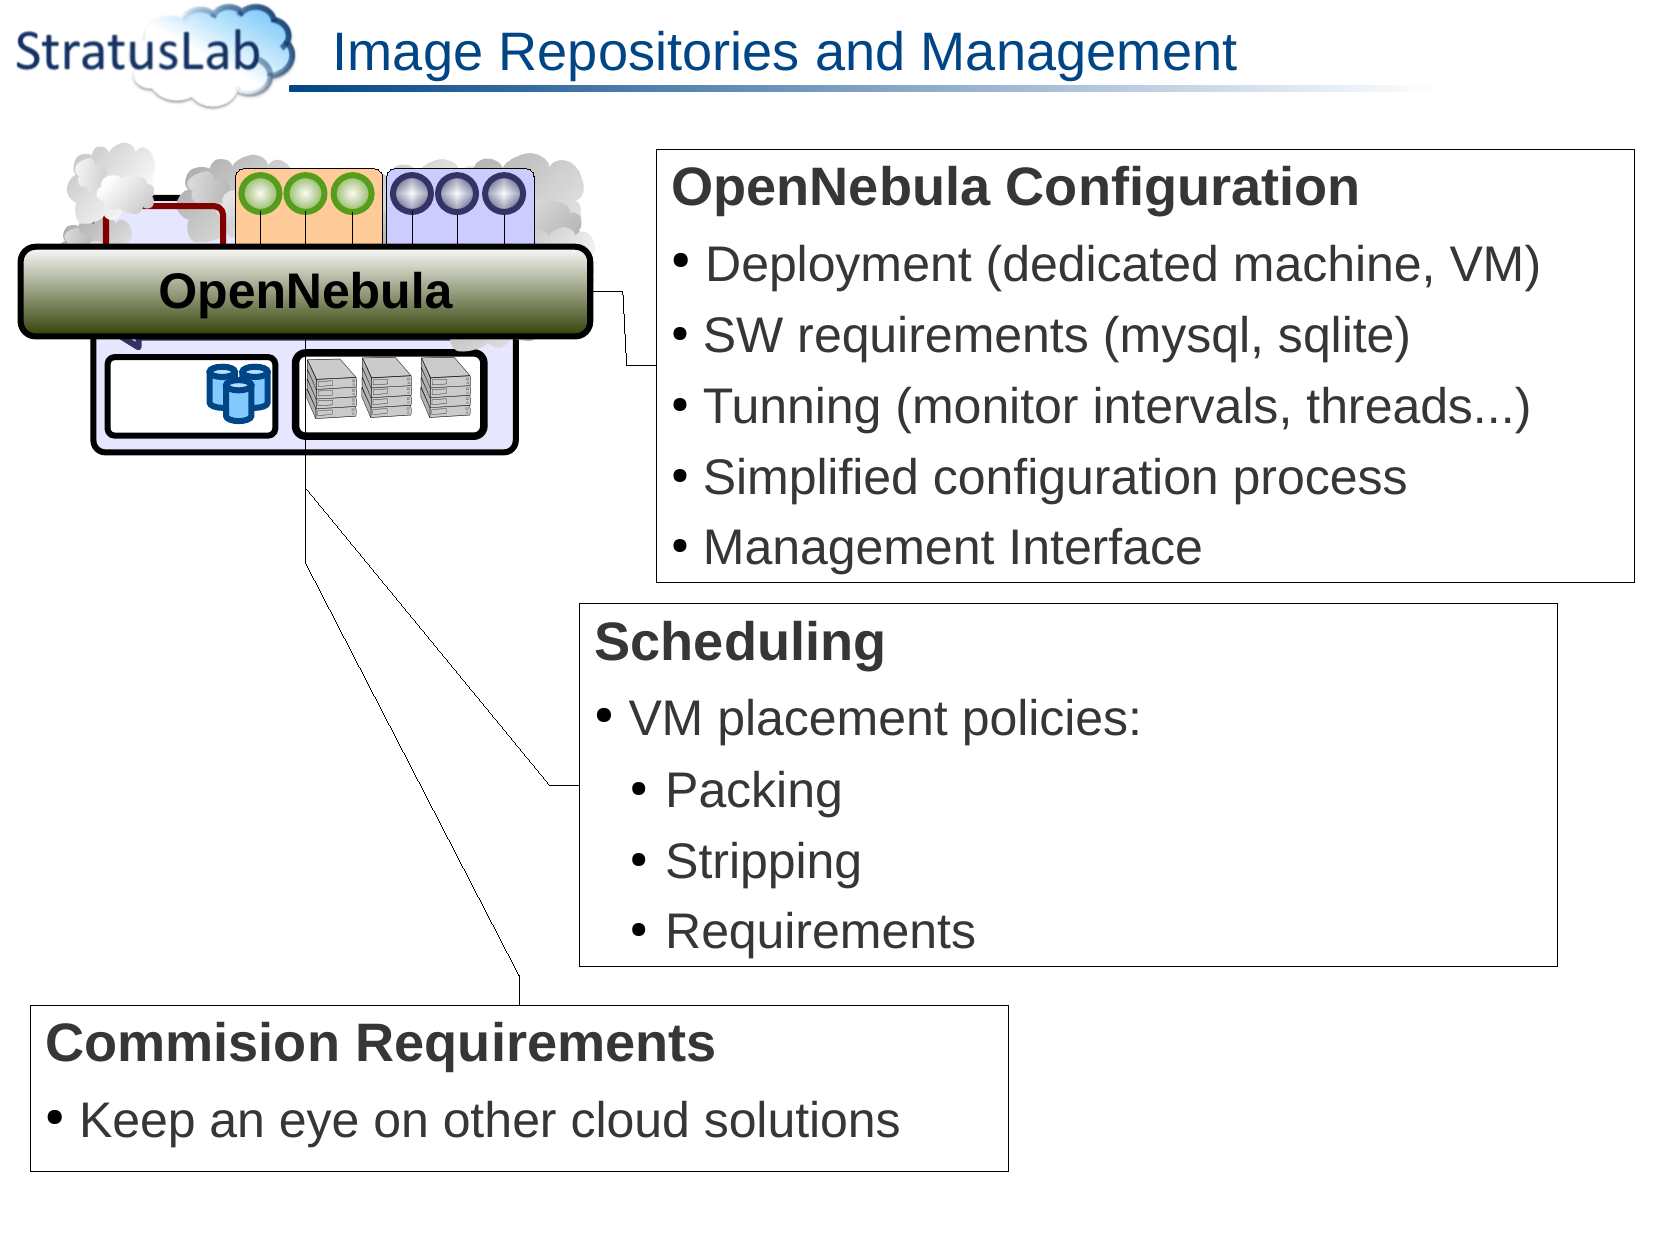

Image Repositories and Management
OpenNebula Configuration
 Deployment (dedicated machine, VM)
 SW requirements (mysql, sqlite)
 Tunning (monitor intervals, threads...)
 Simplified configuration process
 Management Interface
OpenNebula
Scheduling
 VM placement policies:
Packing
Stripping
Requirements
Commision Requirements
 Keep an eye on other cloud solutions